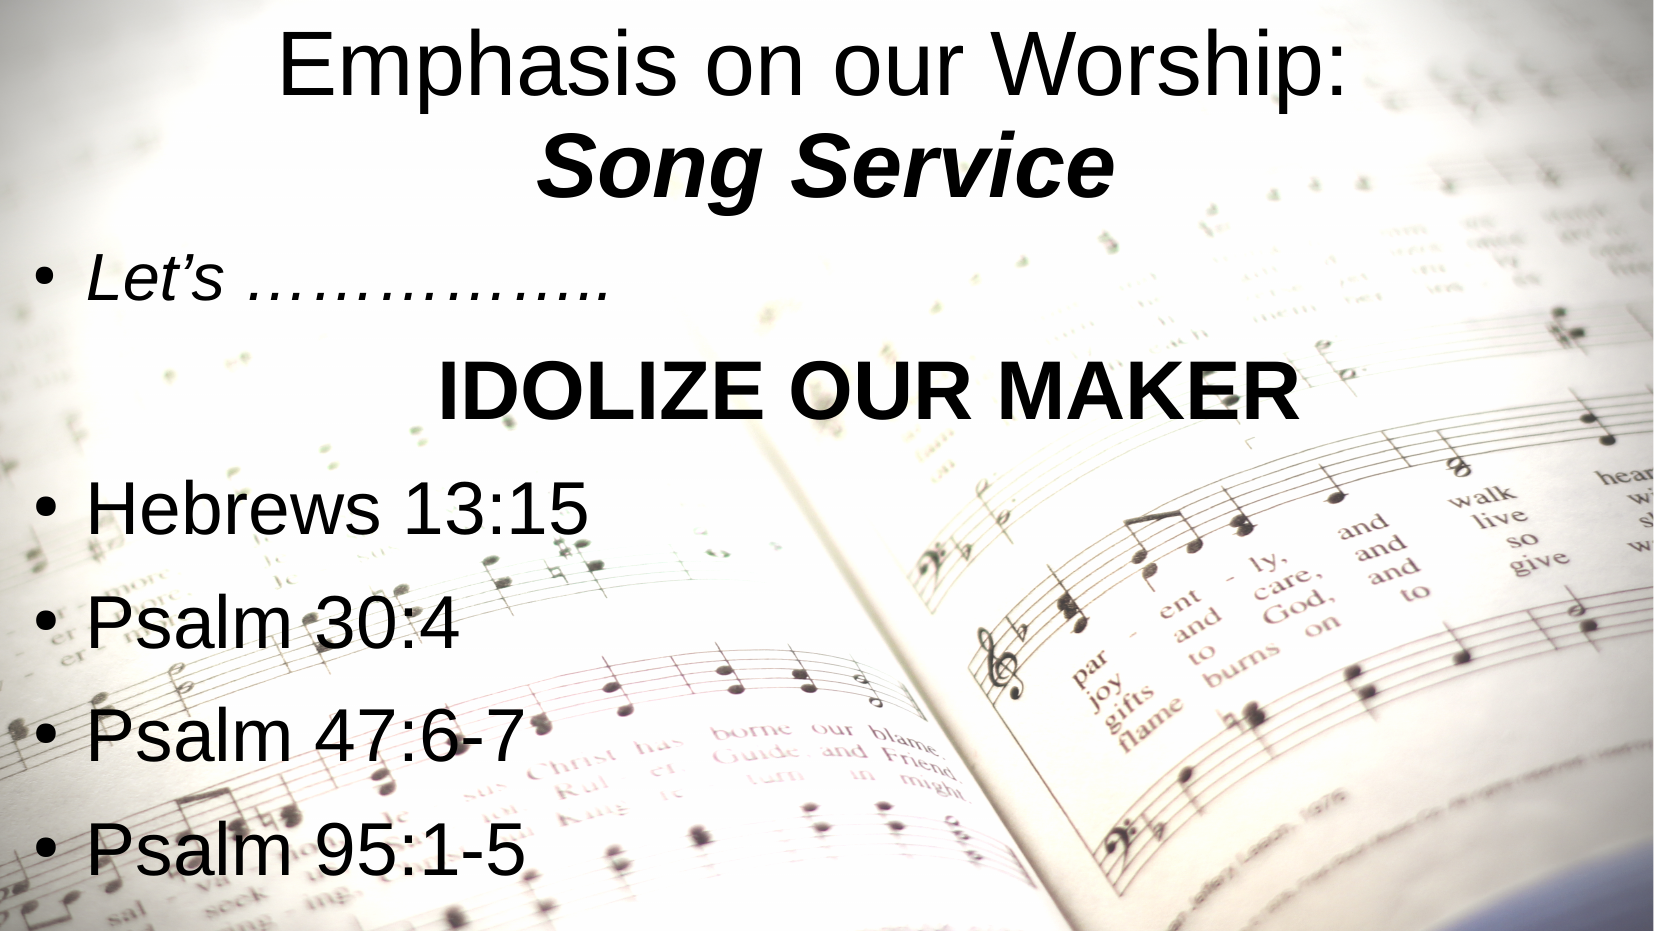

# Emphasis on our Worship: Song Service
Let’s ……………..
IDOLIZE OUR MAKER
Hebrews 13:15
Psalm 30:4
Psalm 47:6-7
Psalm 95:1-5